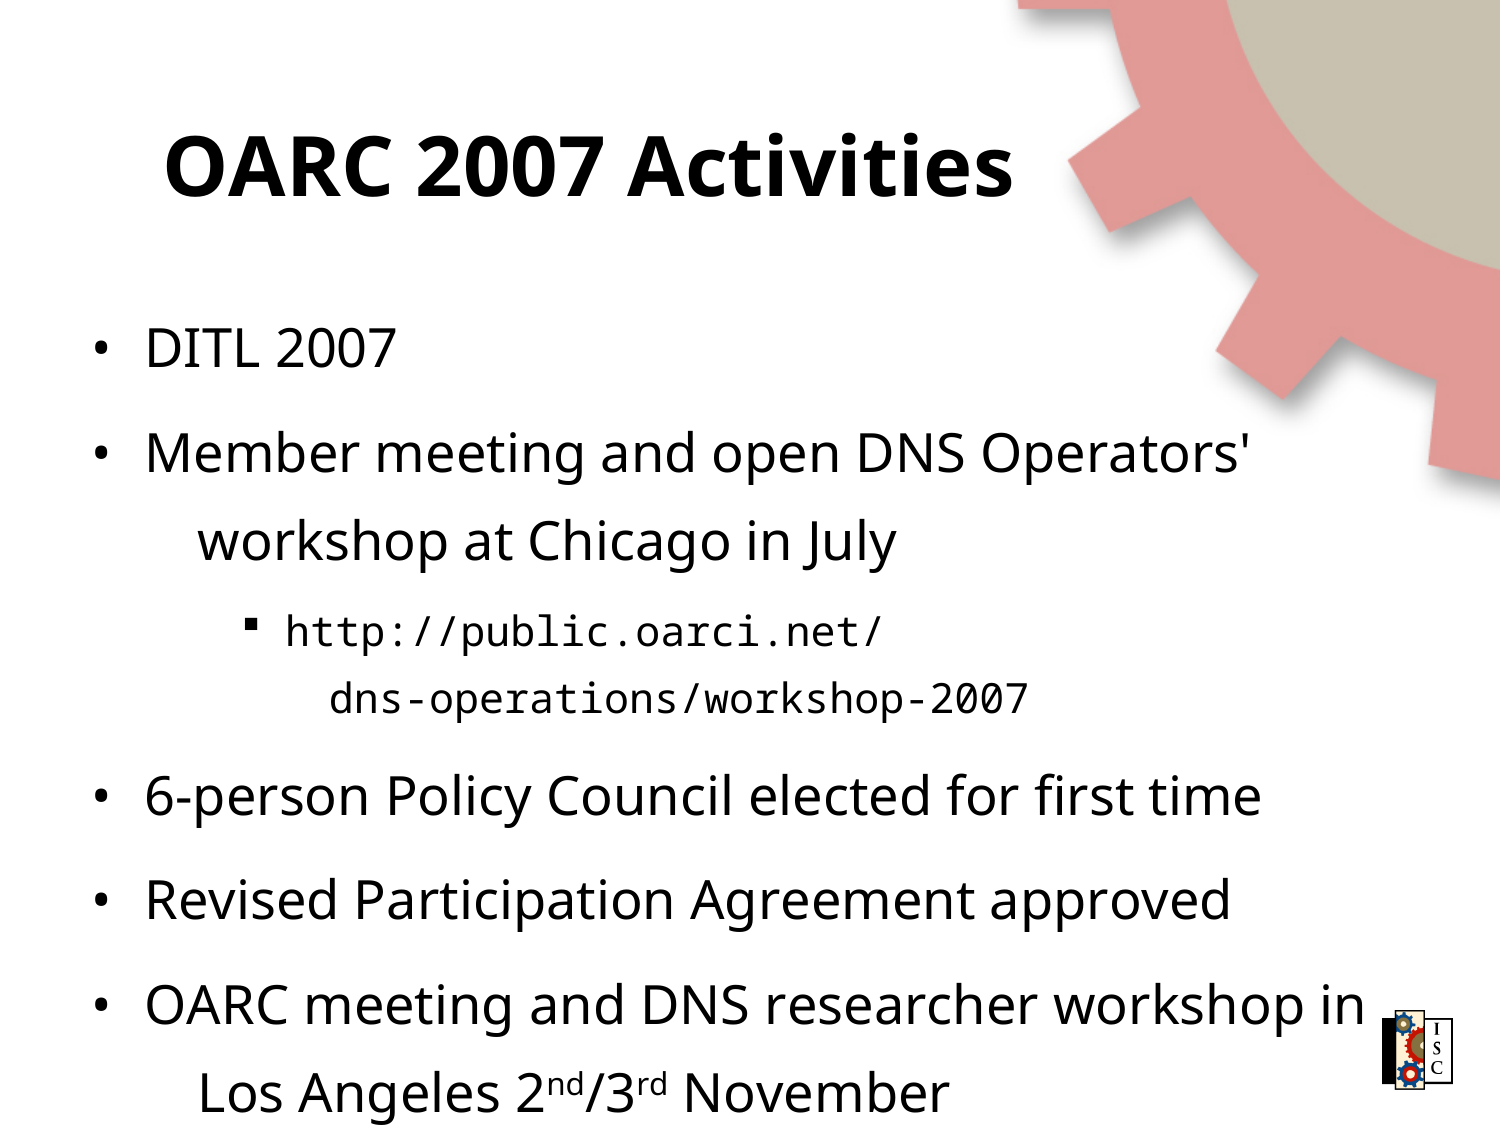

# OARC 2007 Activities
DITL 2007
Member meeting and open DNS Operators' workshop at Chicago in July
http://public.oarci.net/
dns-operations/workshop-2007
6-person Policy Council elected for first time
Revised Participation Agreement approved
OARC meeting and DNS researcher workshop in Los Angeles 2nd/3rd November